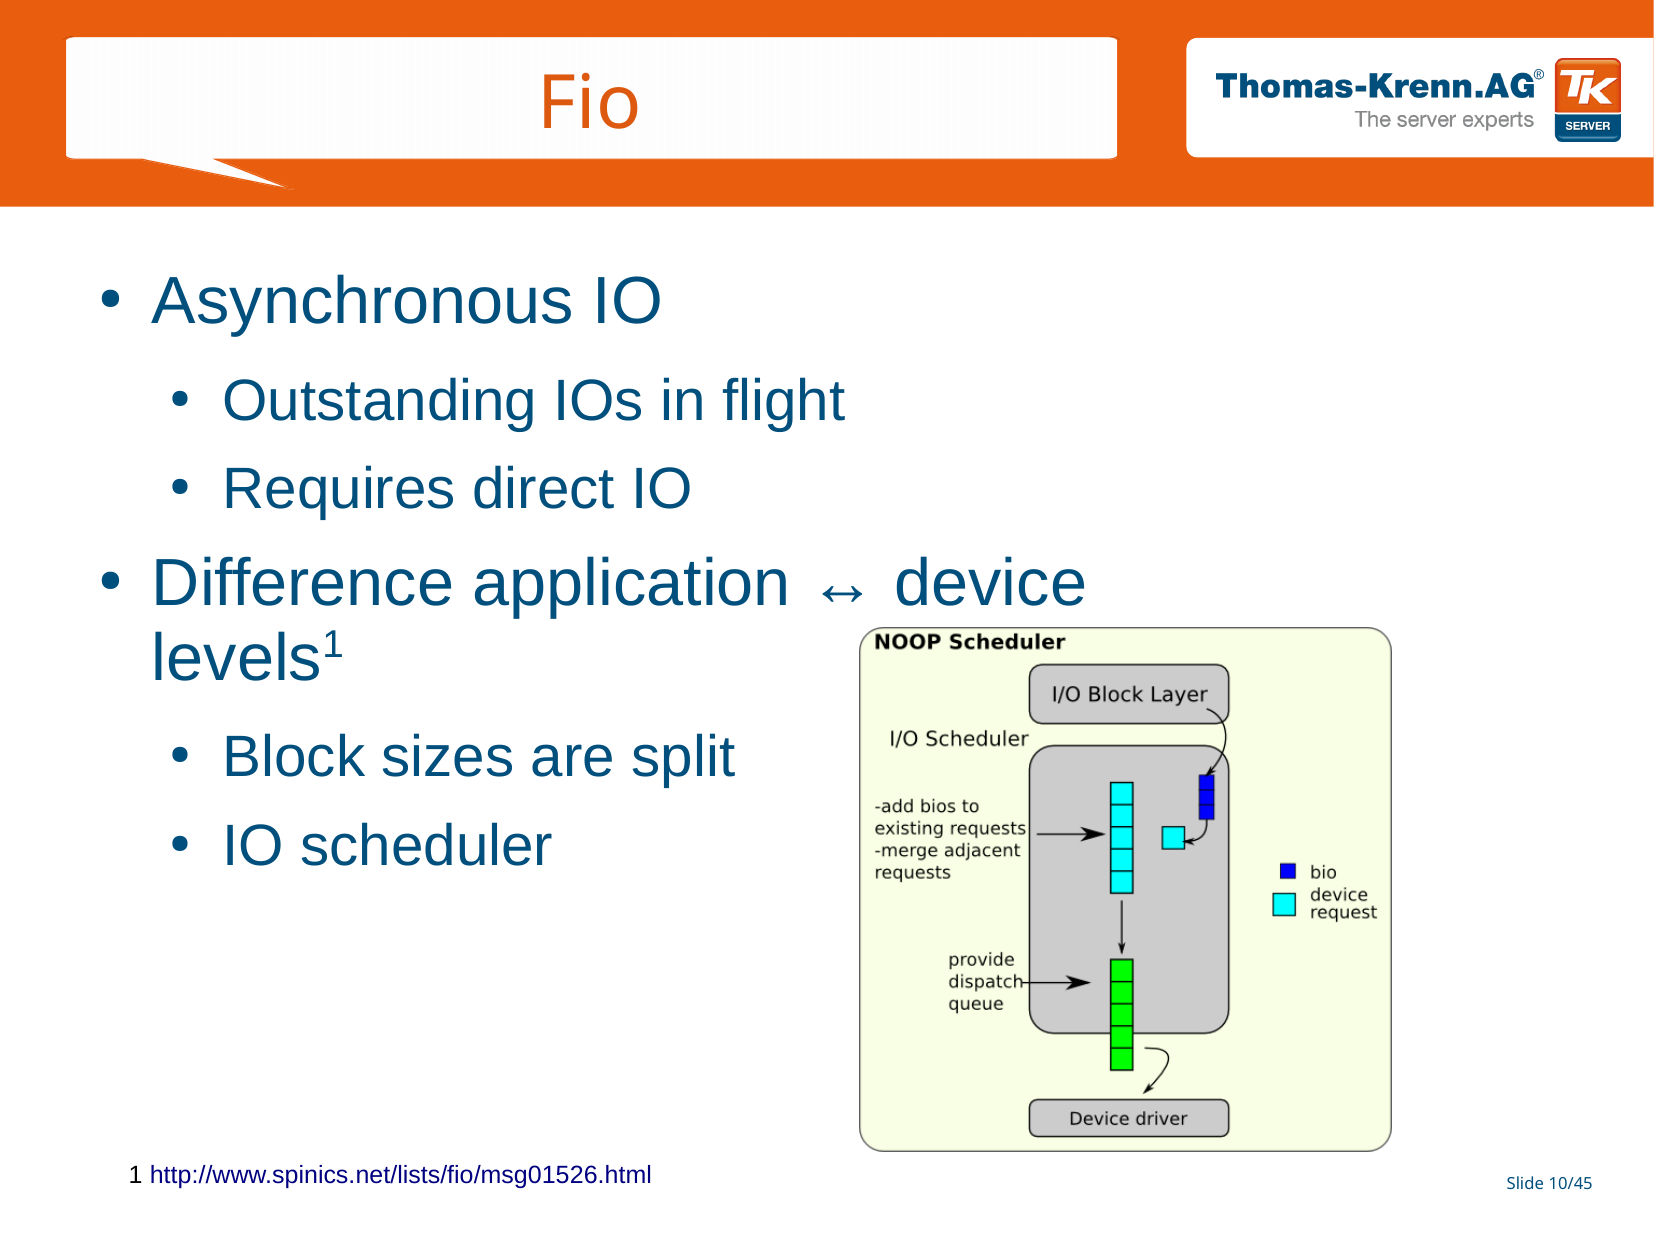

# Fio
Asynchronous IO
Outstanding IOs in flight
Requires direct IO
Difference application ↔ device
levels1
Block sizes are split
IO scheduler
1 http://www.spinics.net/lists/fio/msg01526.html